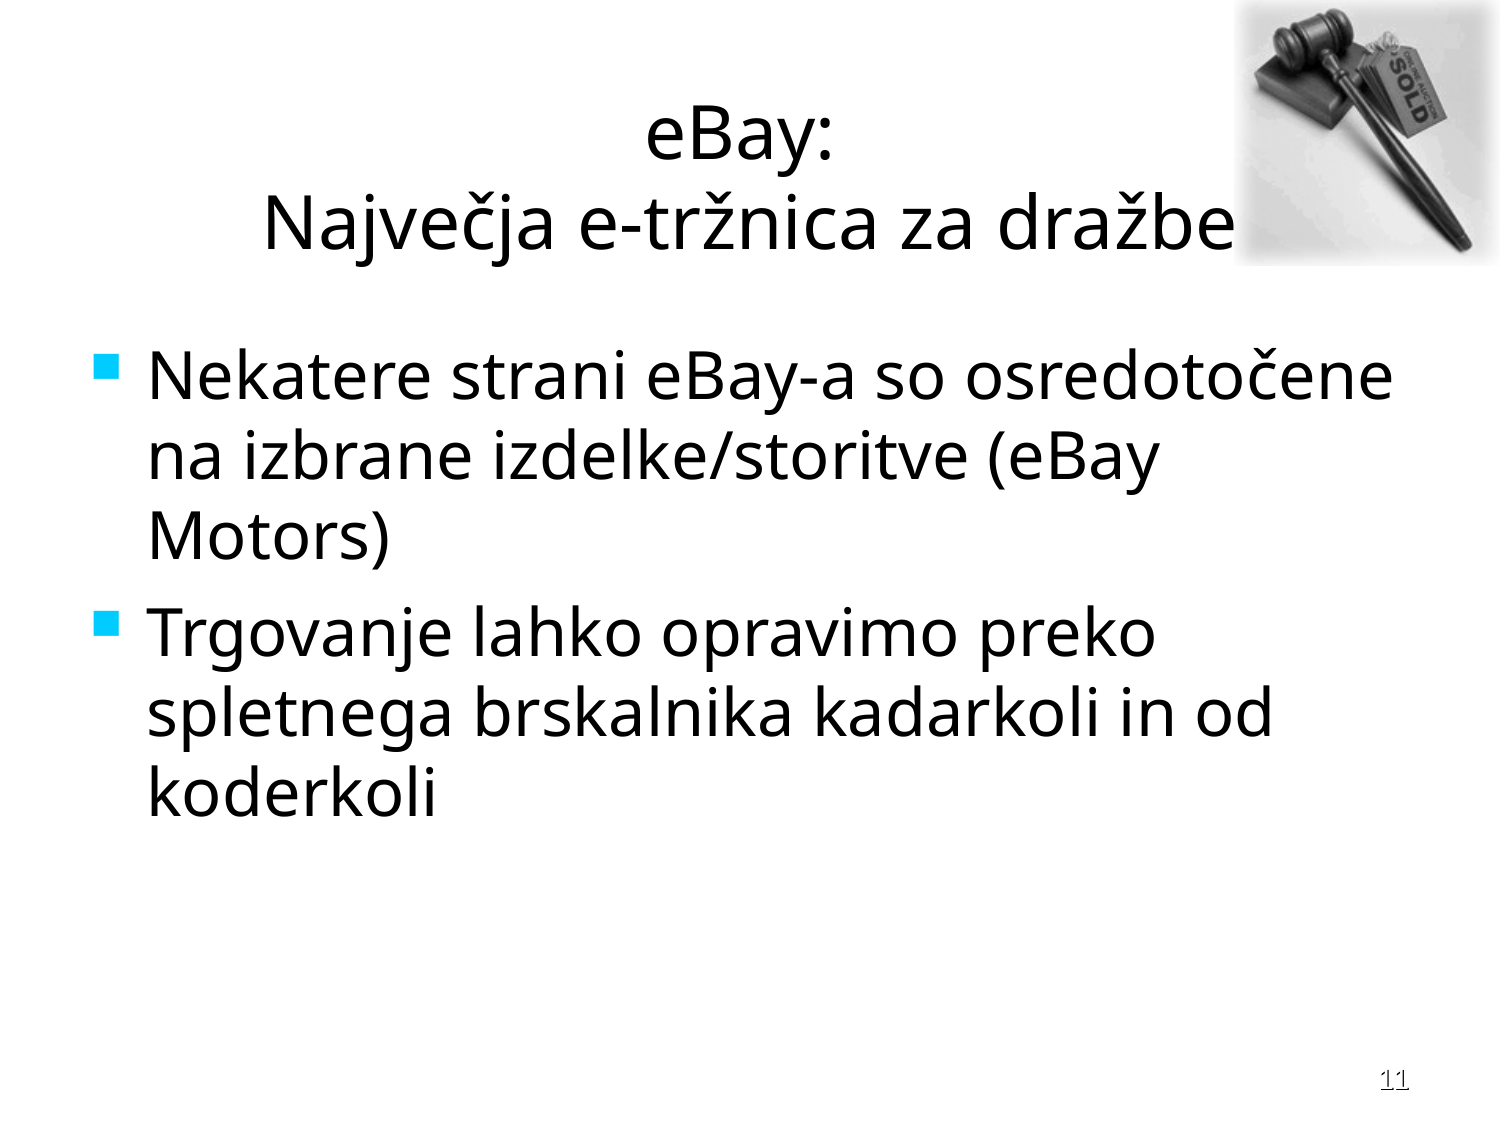

# eBay: Največja e-tržnica za dražbe
Nekatere strani eBay-a so osredotočene na izbrane izdelke/storitve (eBay Motors)
Trgovanje lahko opravimo preko spletnega brskalnika kadarkoli in od koderkoli